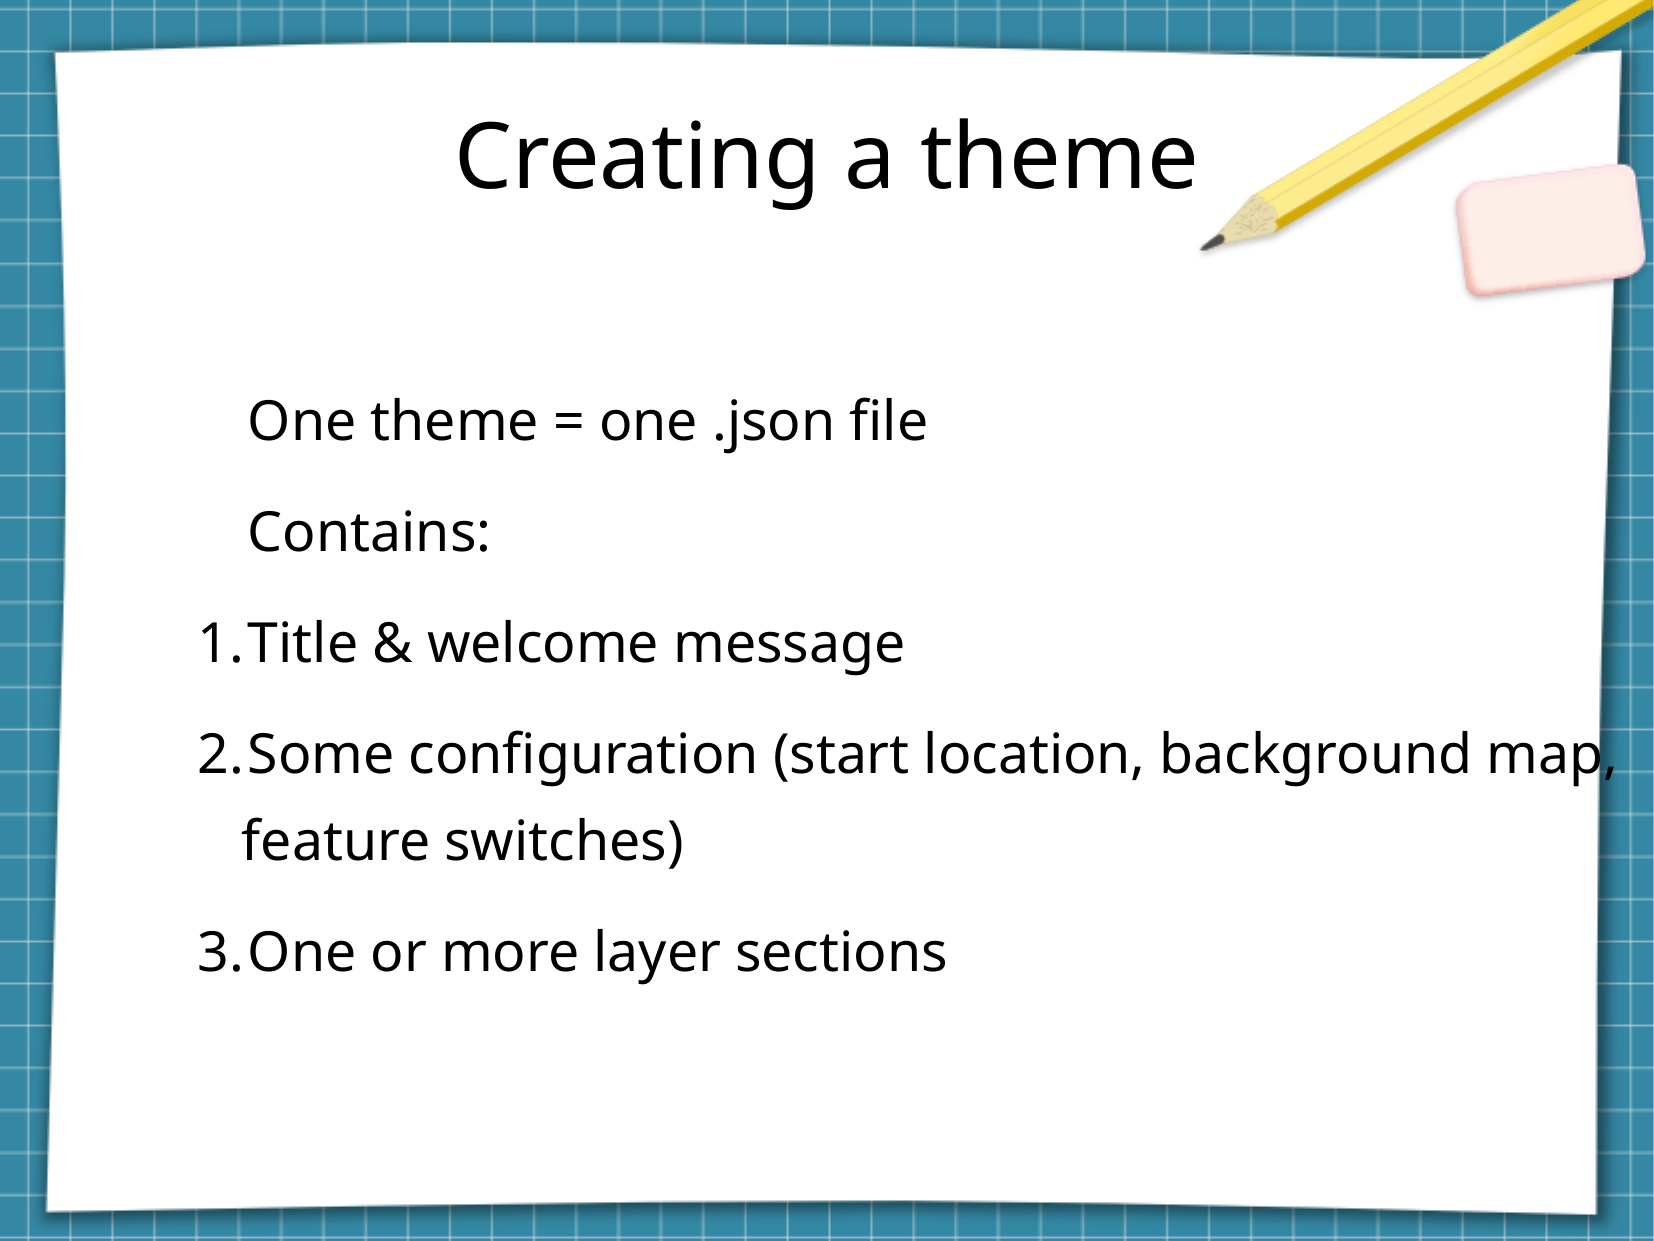

# Creating a theme
One theme = one .json file
Contains:
Title & welcome message
Some configuration (start location, background map, feature switches)
One or more layer sections